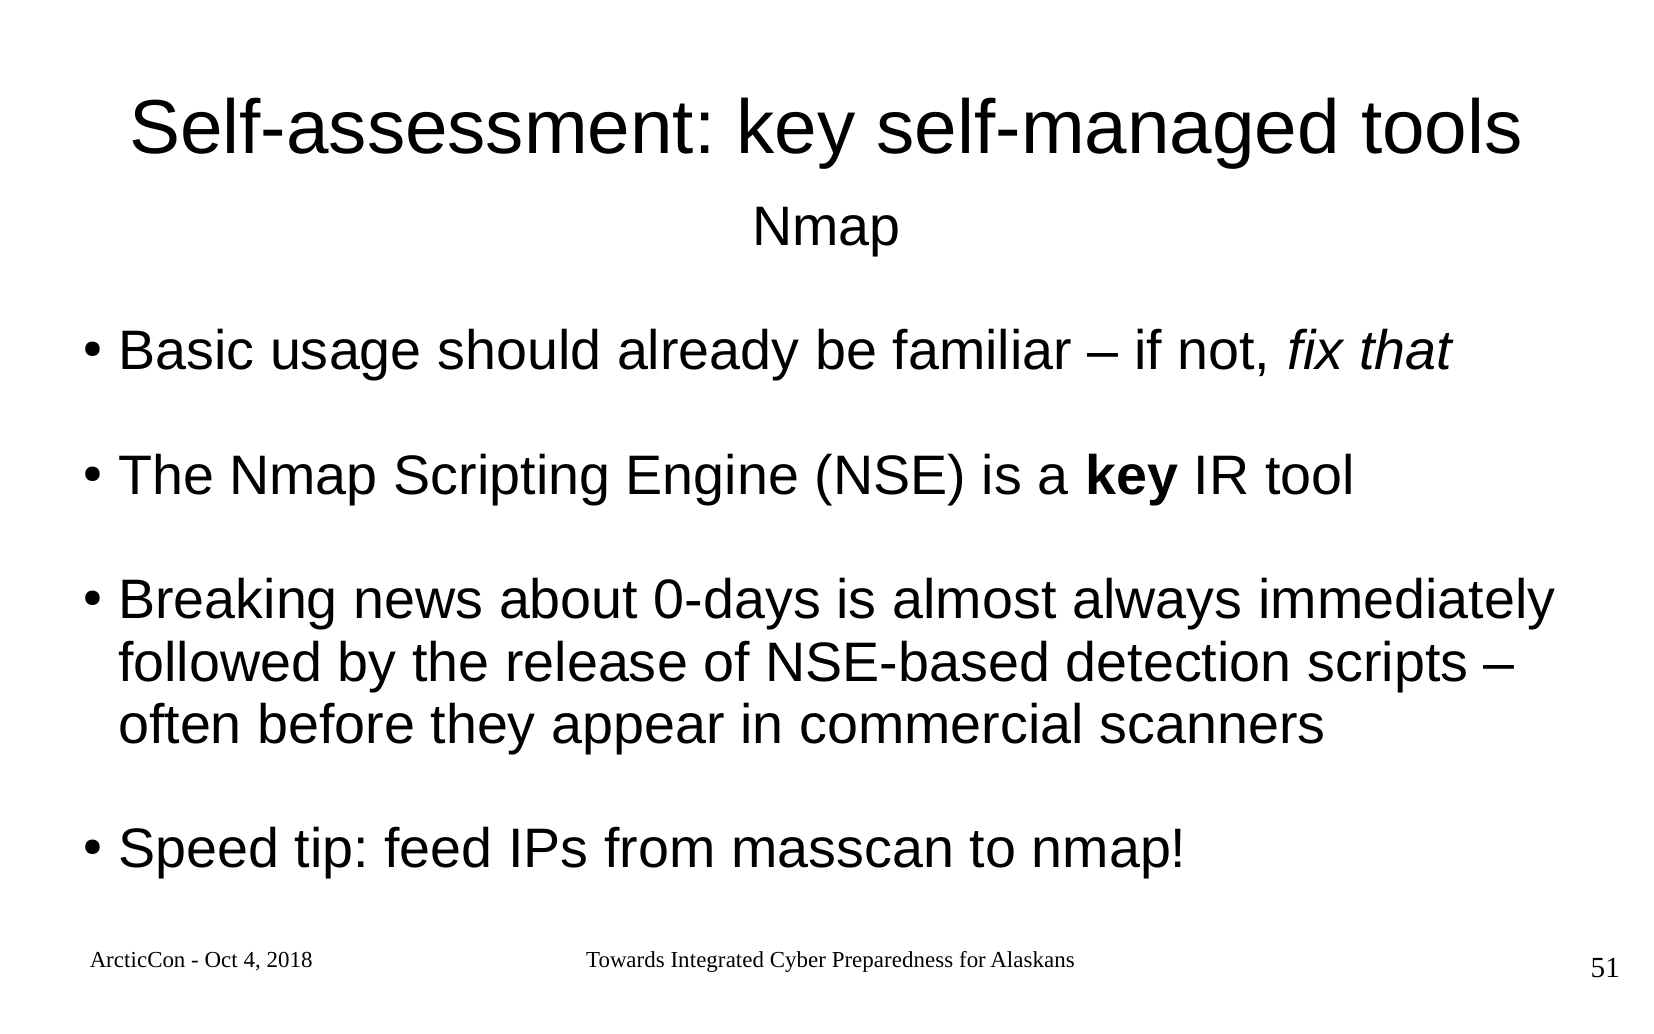

# Self-assessment: key self-managed tools
Nmap
Basic usage should already be familiar – if not, fix that
The Nmap Scripting Engine (NSE) is a key IR tool
Breaking news about 0-days is almost always immediately followed by the release of NSE-based detection scripts – often before they appear in commercial scanners
Speed tip: feed IPs from masscan to nmap!